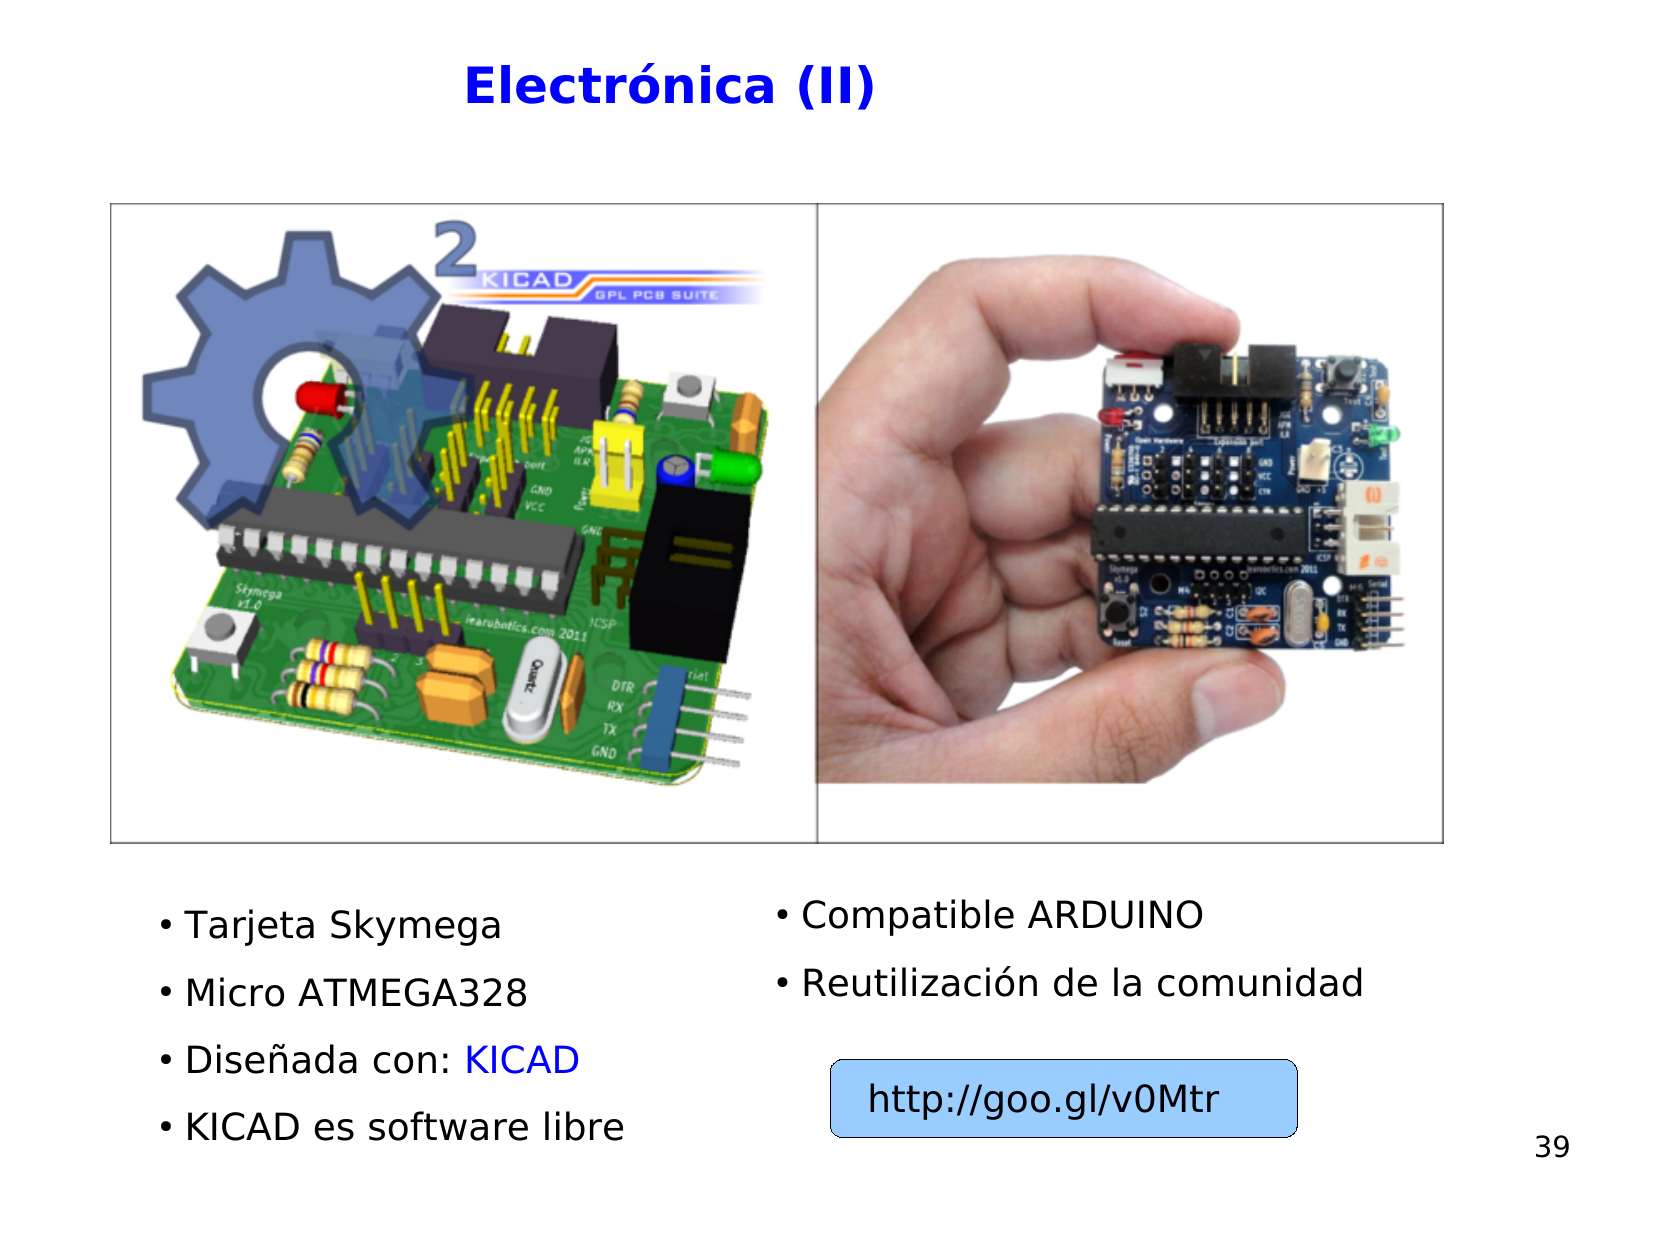

Electrónica (II)
 Compatible ARDUINO
 Reutilización de la comunidad
 Tarjeta Skymega
 Micro ATMEGA328
 Diseñada con: KICAD
 KICAD es software libre
http://goo.gl/v0Mtr
39